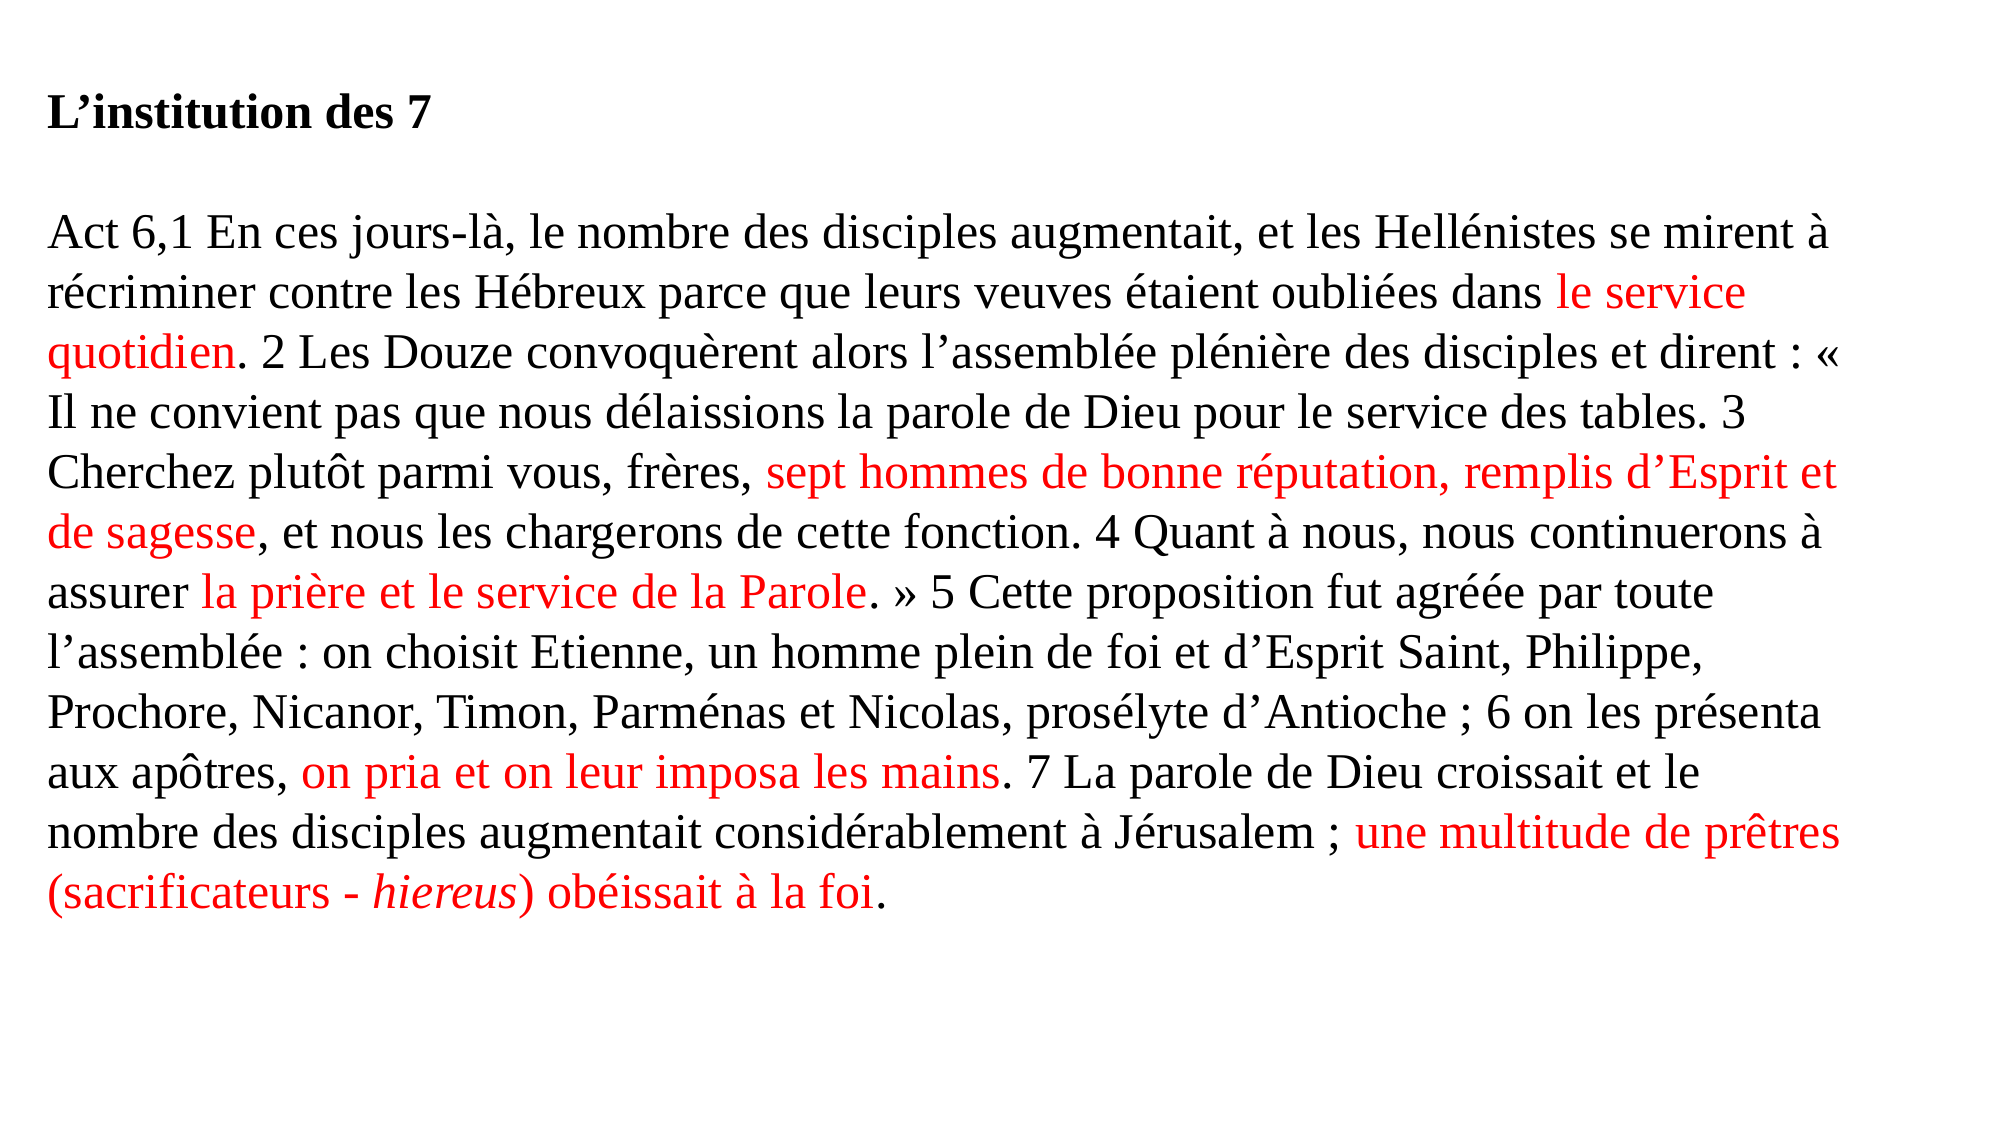

L’institution des 7
Act 6,1 En ces jours-là, le nombre des disciples augmentait, et les Hellénistes se mirent à récriminer contre les Hébreux parce que leurs veuves étaient oubliées dans le service quotidien. 2 Les Douze convoquèrent alors l’assemblée plénière des disciples et dirent : « Il ne convient pas que nous délaissions la parole de Dieu pour le service des tables. 3 Cherchez plutôt parmi vous, frères, sept hommes de bonne réputation, remplis d’Esprit et de sagesse, et nous les chargerons de cette fonction. 4 Quant à nous, nous continuerons à assurer la prière et le service de la Parole. » 5 Cette proposition fut agréée par toute l’assemblée : on choisit Etienne, un homme plein de foi et d’Esprit Saint, Philippe, Prochore, Nicanor, Timon, Parménas et Nicolas, prosélyte d’Antioche ; 6 on les présenta aux apôtres, on pria et on leur imposa les mains. 7 La parole de Dieu croissait et le nombre des disciples augmentait considérablement à Jérusalem ; une multitude de prêtres (sacrificateurs - hiereus) obéissait à la foi.